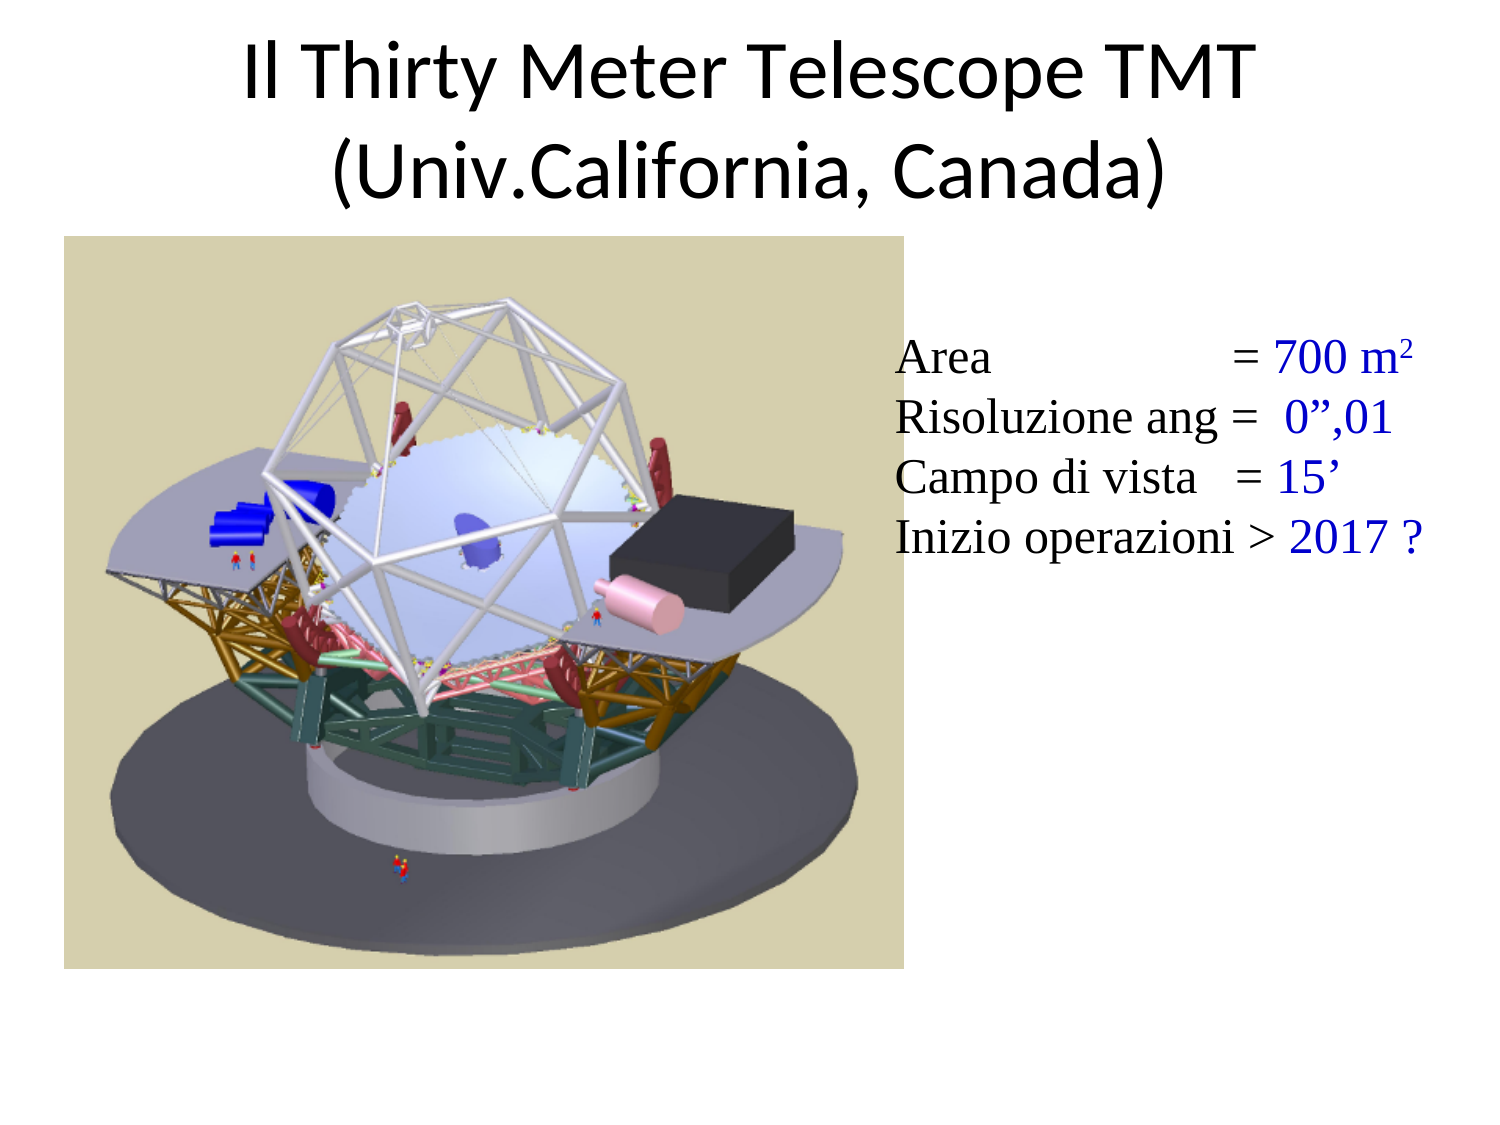

# Il Thirty Meter Telescope TMT (Univ.California, Canada)
Area	 = 700 m2
Risoluzione ang = 0”,01
Campo di vista = 15’
Inizio operazioni > 2017 ?